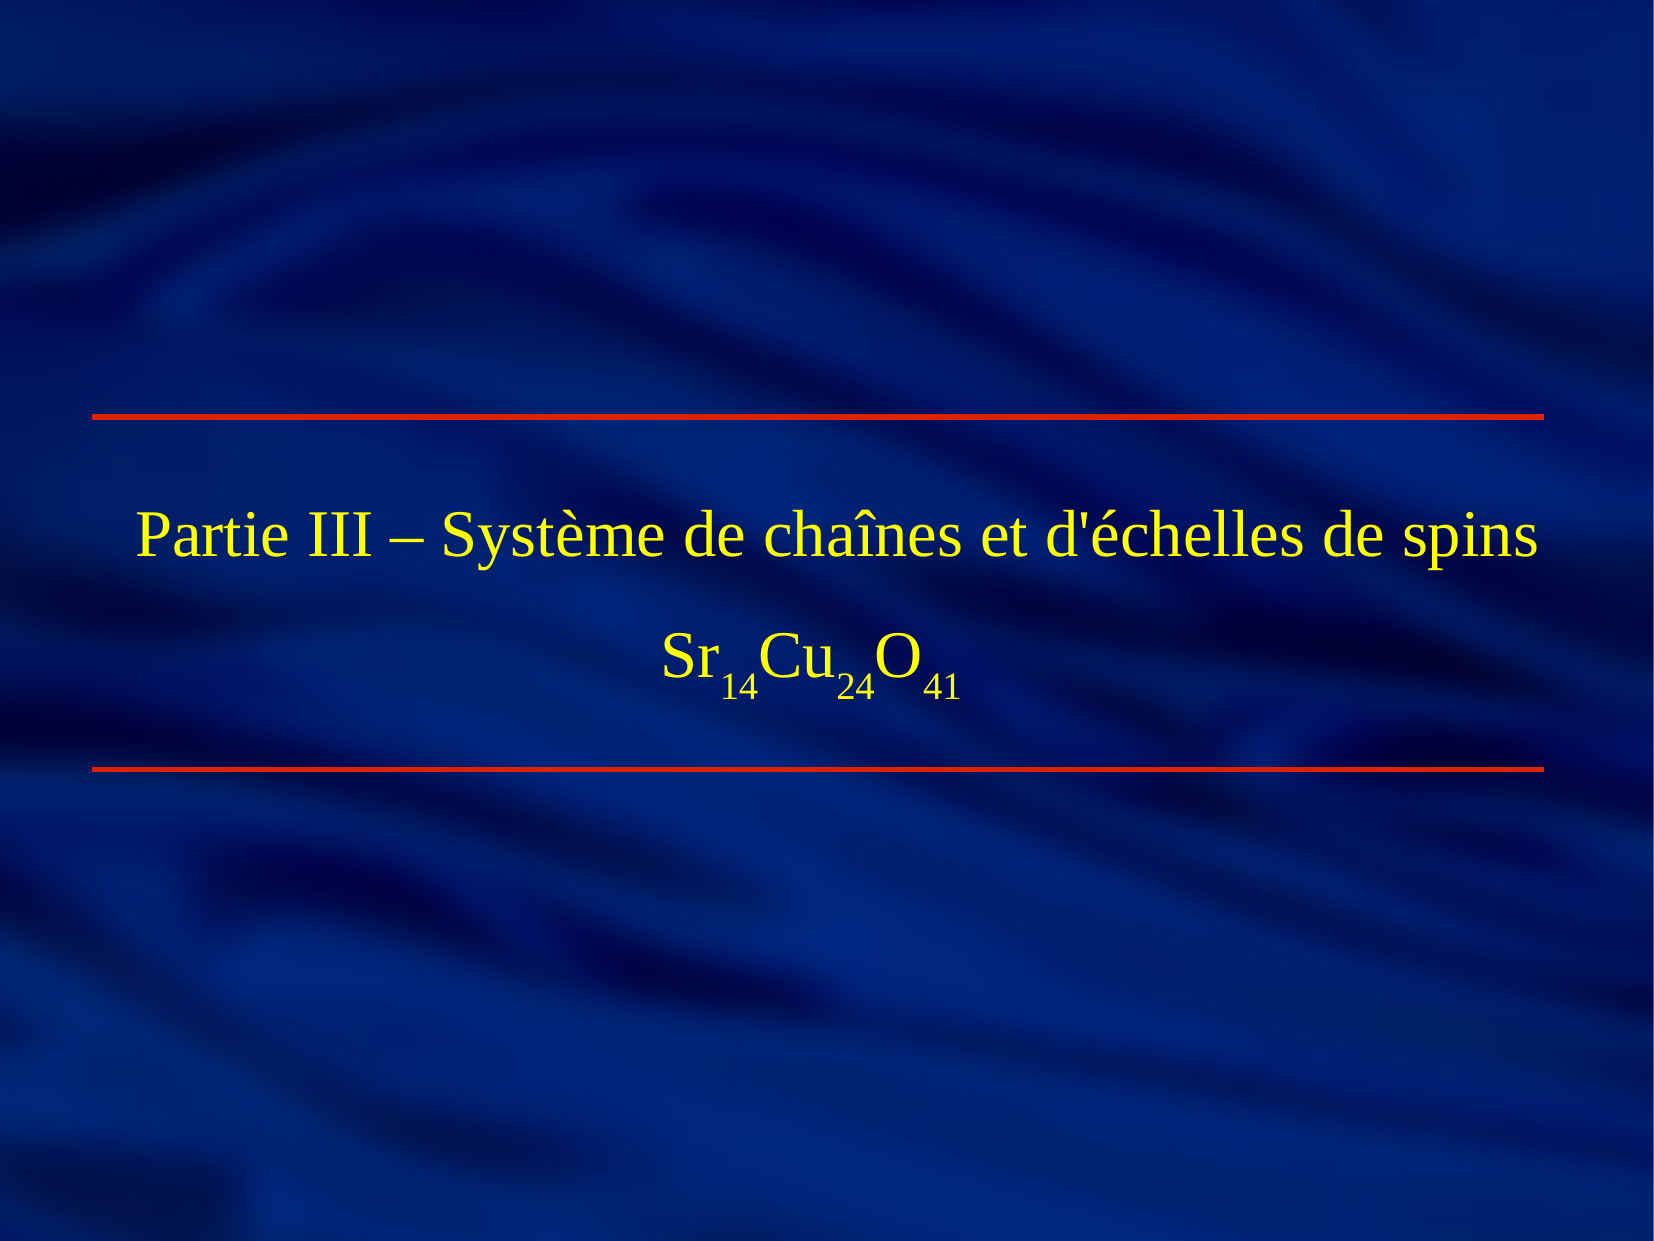

Partie III – Système de chaînes et d'échelles de spins
Sr14Cu24O41